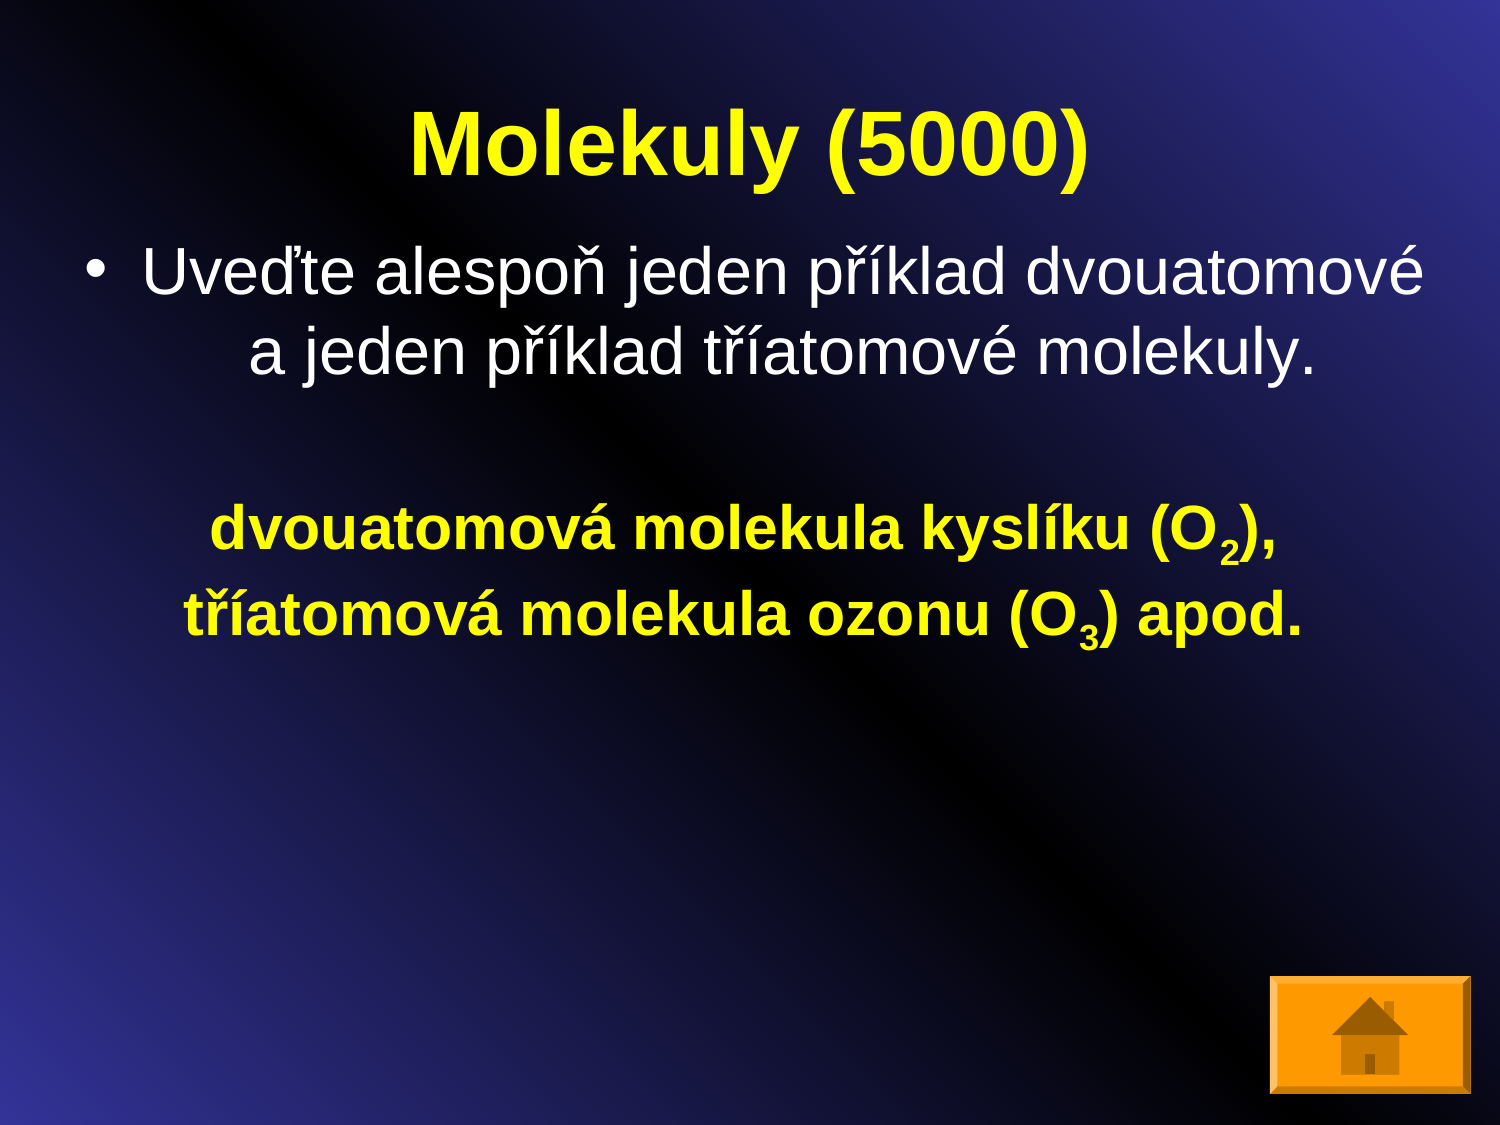

# Molekuly (5000)
Uveďte alespoň jeden příklad dvouatomové a jeden příklad tříatomové molekuly.
dvouatomová molekula kyslíku (O2), tříatomová molekula ozonu (O3) apod.